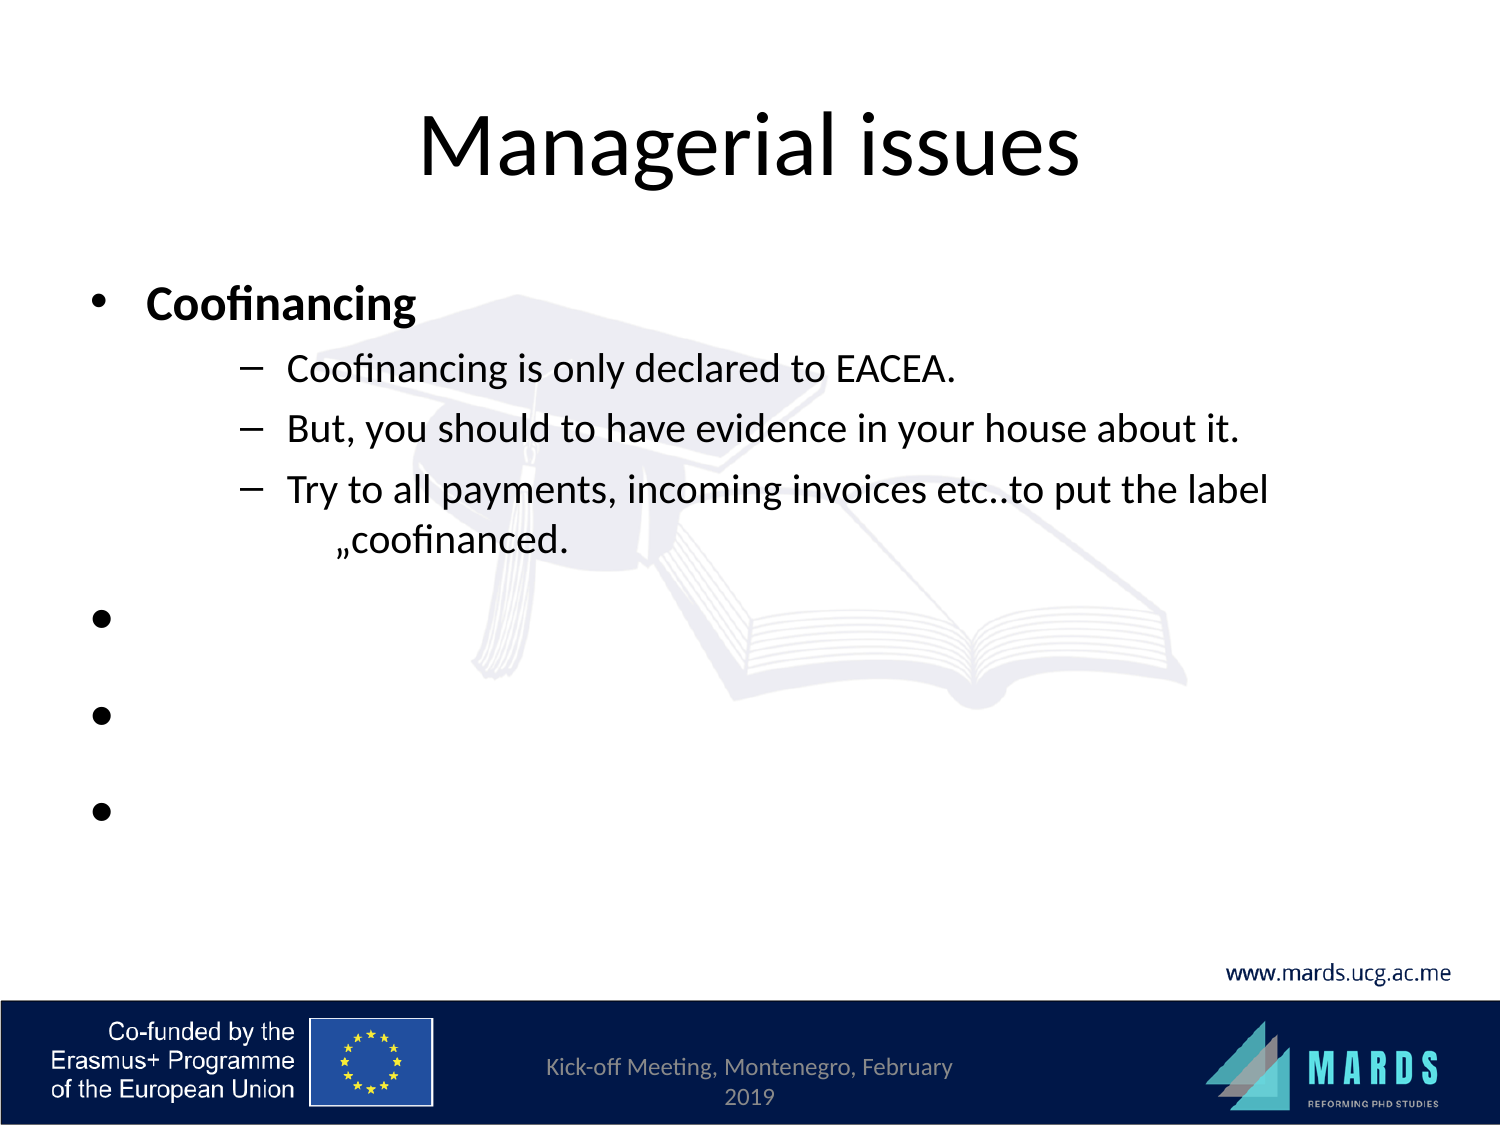

# Managerial issues
Coofinancing
Coofinancing is only declared to EACEA.
But, you should to have evidence in your house about it.
Try to all payments, incoming invoices etc..to put the label „coofinanced.
Kick-off Meeting, Montenegro, February 2019